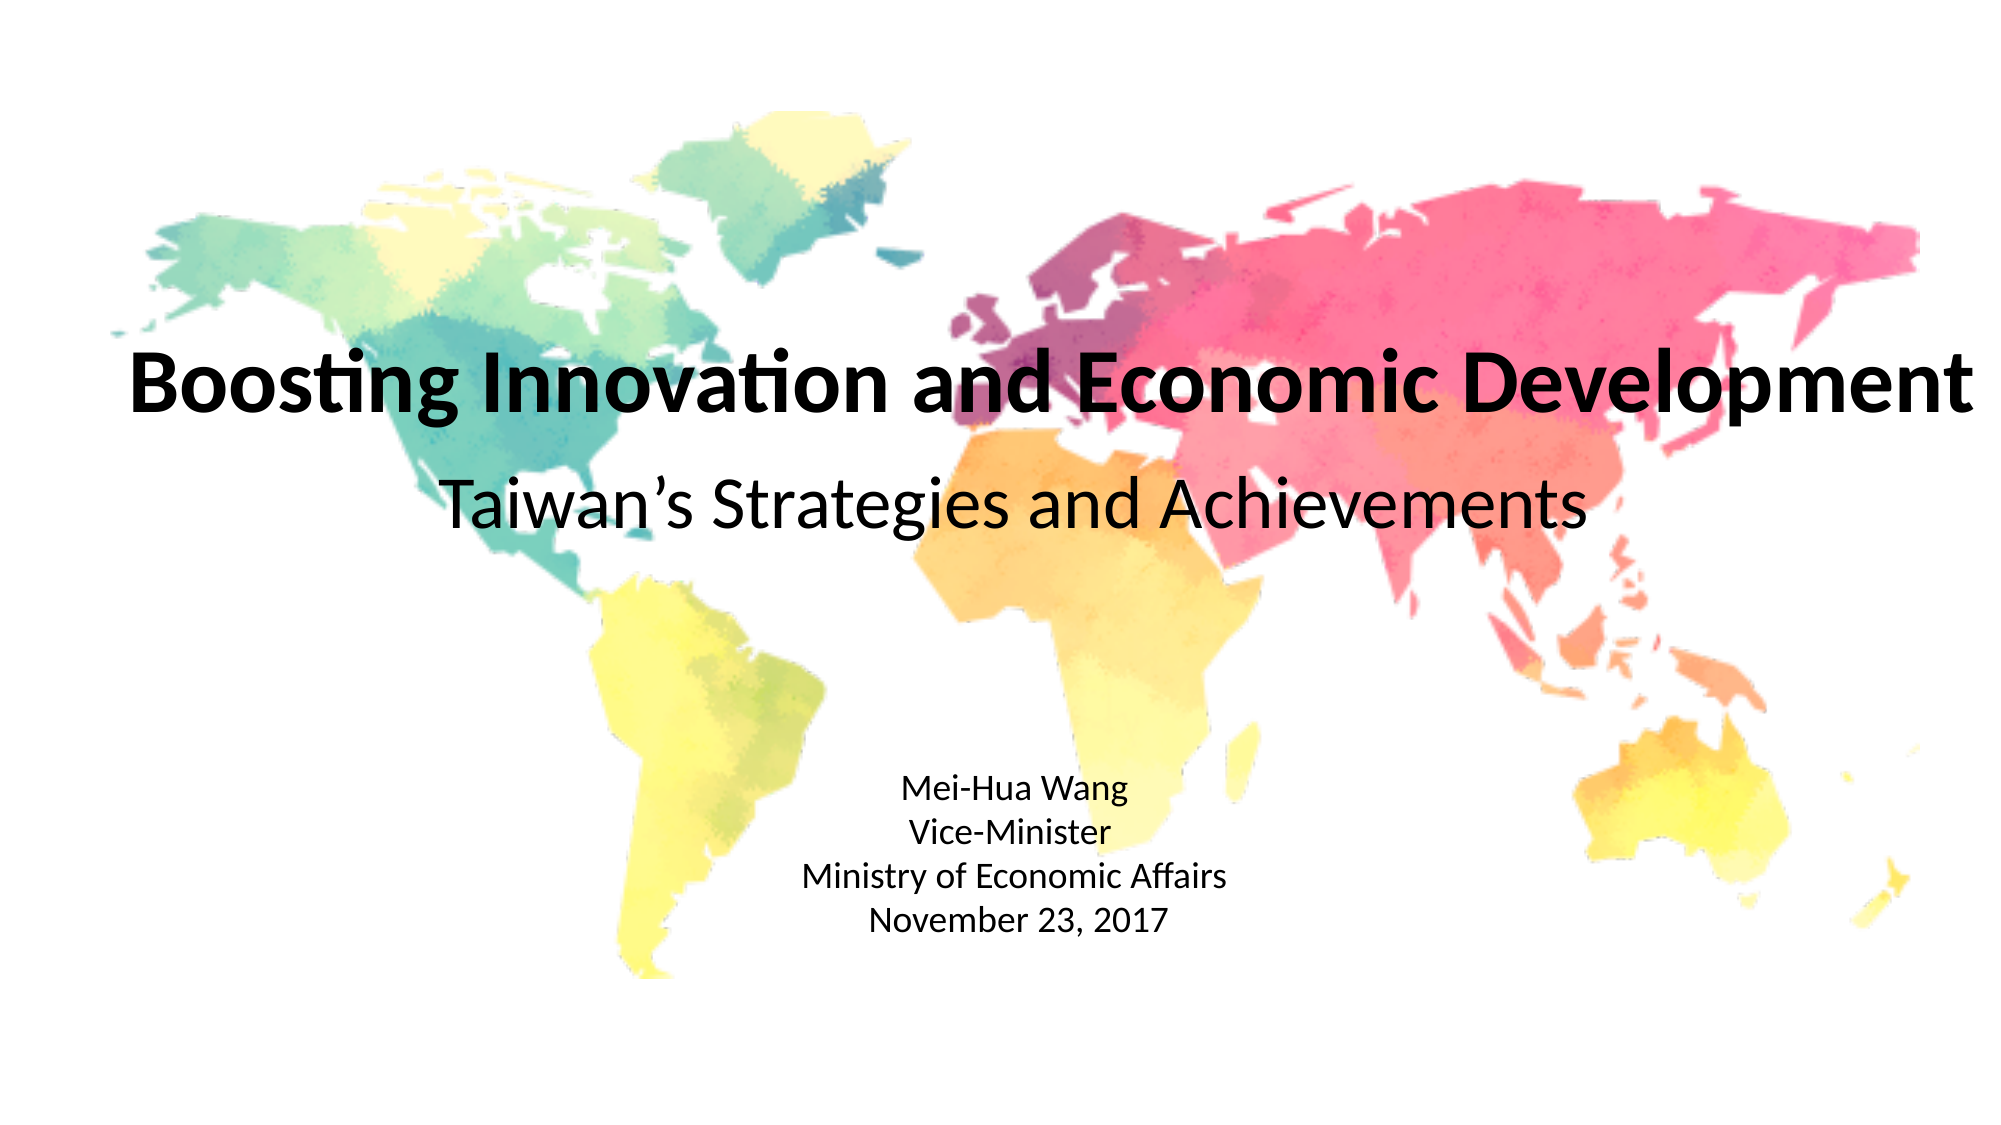

# Boosting Innovation and Economic Development
Taiwan’s Strategies and Achievements
Mei-Hua Wang
Vice-Minister
Ministry of Economic Affairs
 November 23, 2017